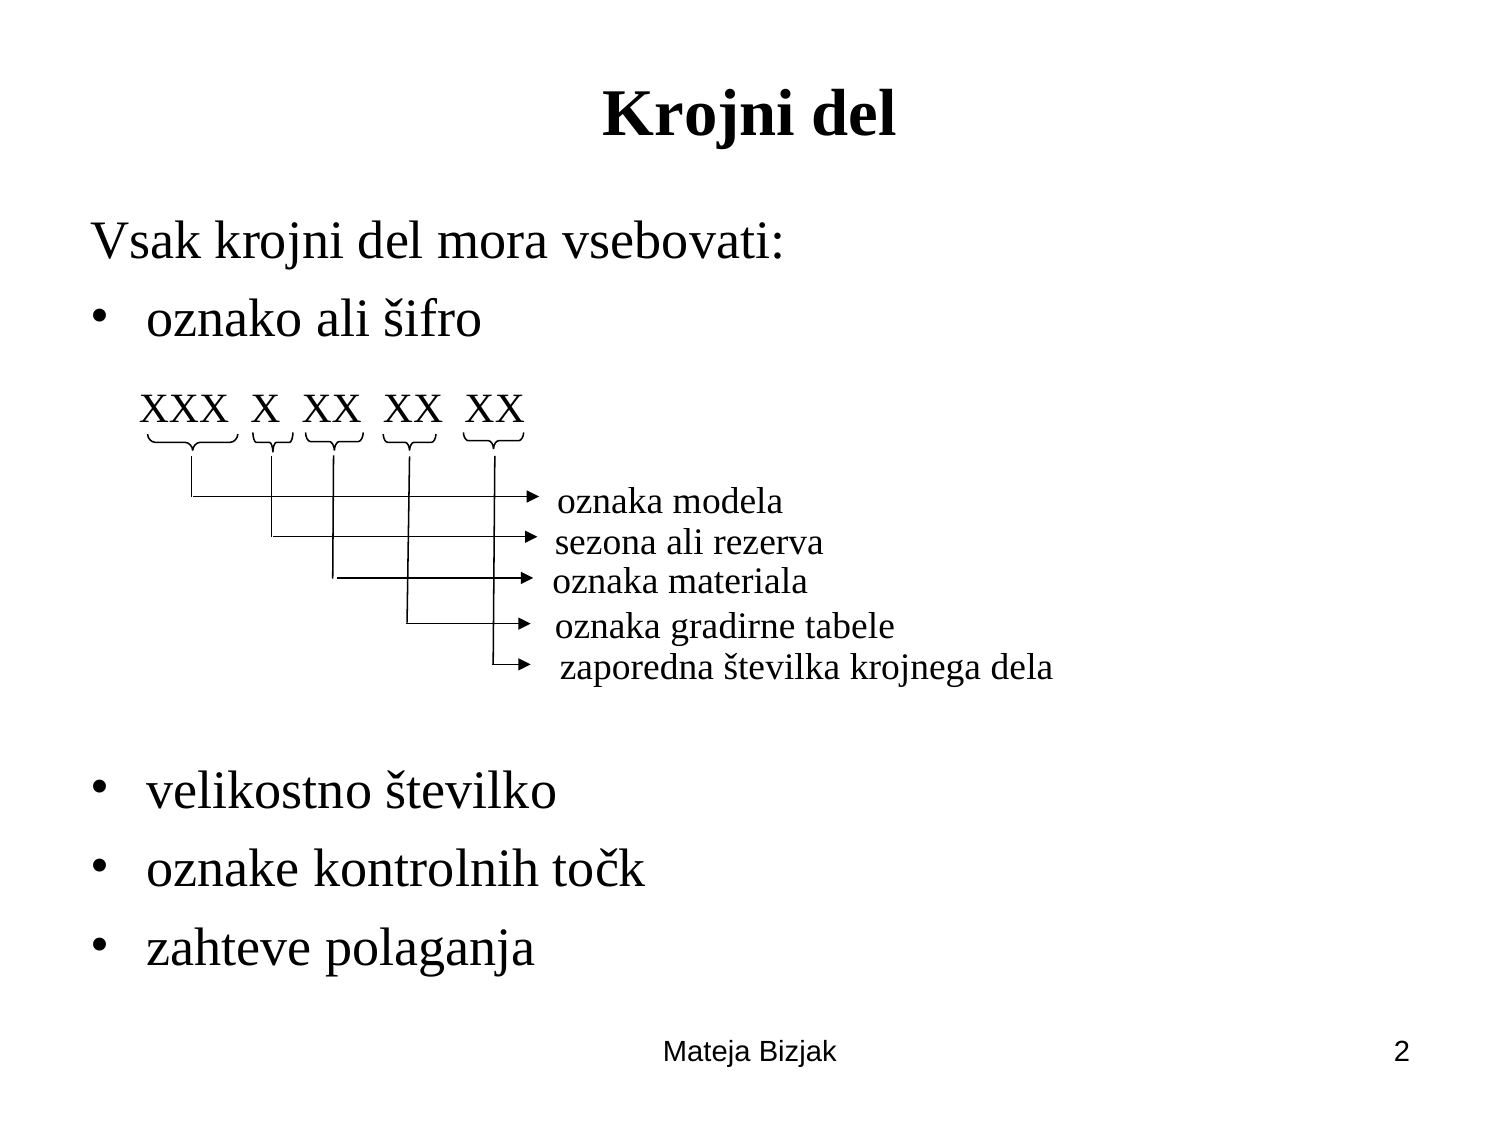

# Krojni del
Vsak krojni del mora vsebovati:
oznako ali šifro
velikostno številko
oznake kontrolnih točk
zahteve polaganja
XXX X XX XX XX
oznaka modela
sezona ali rezerva
oznaka materiala
oznaka gradirne tabele
zaporedna številka krojnega dela
Mateja Bizjak
1